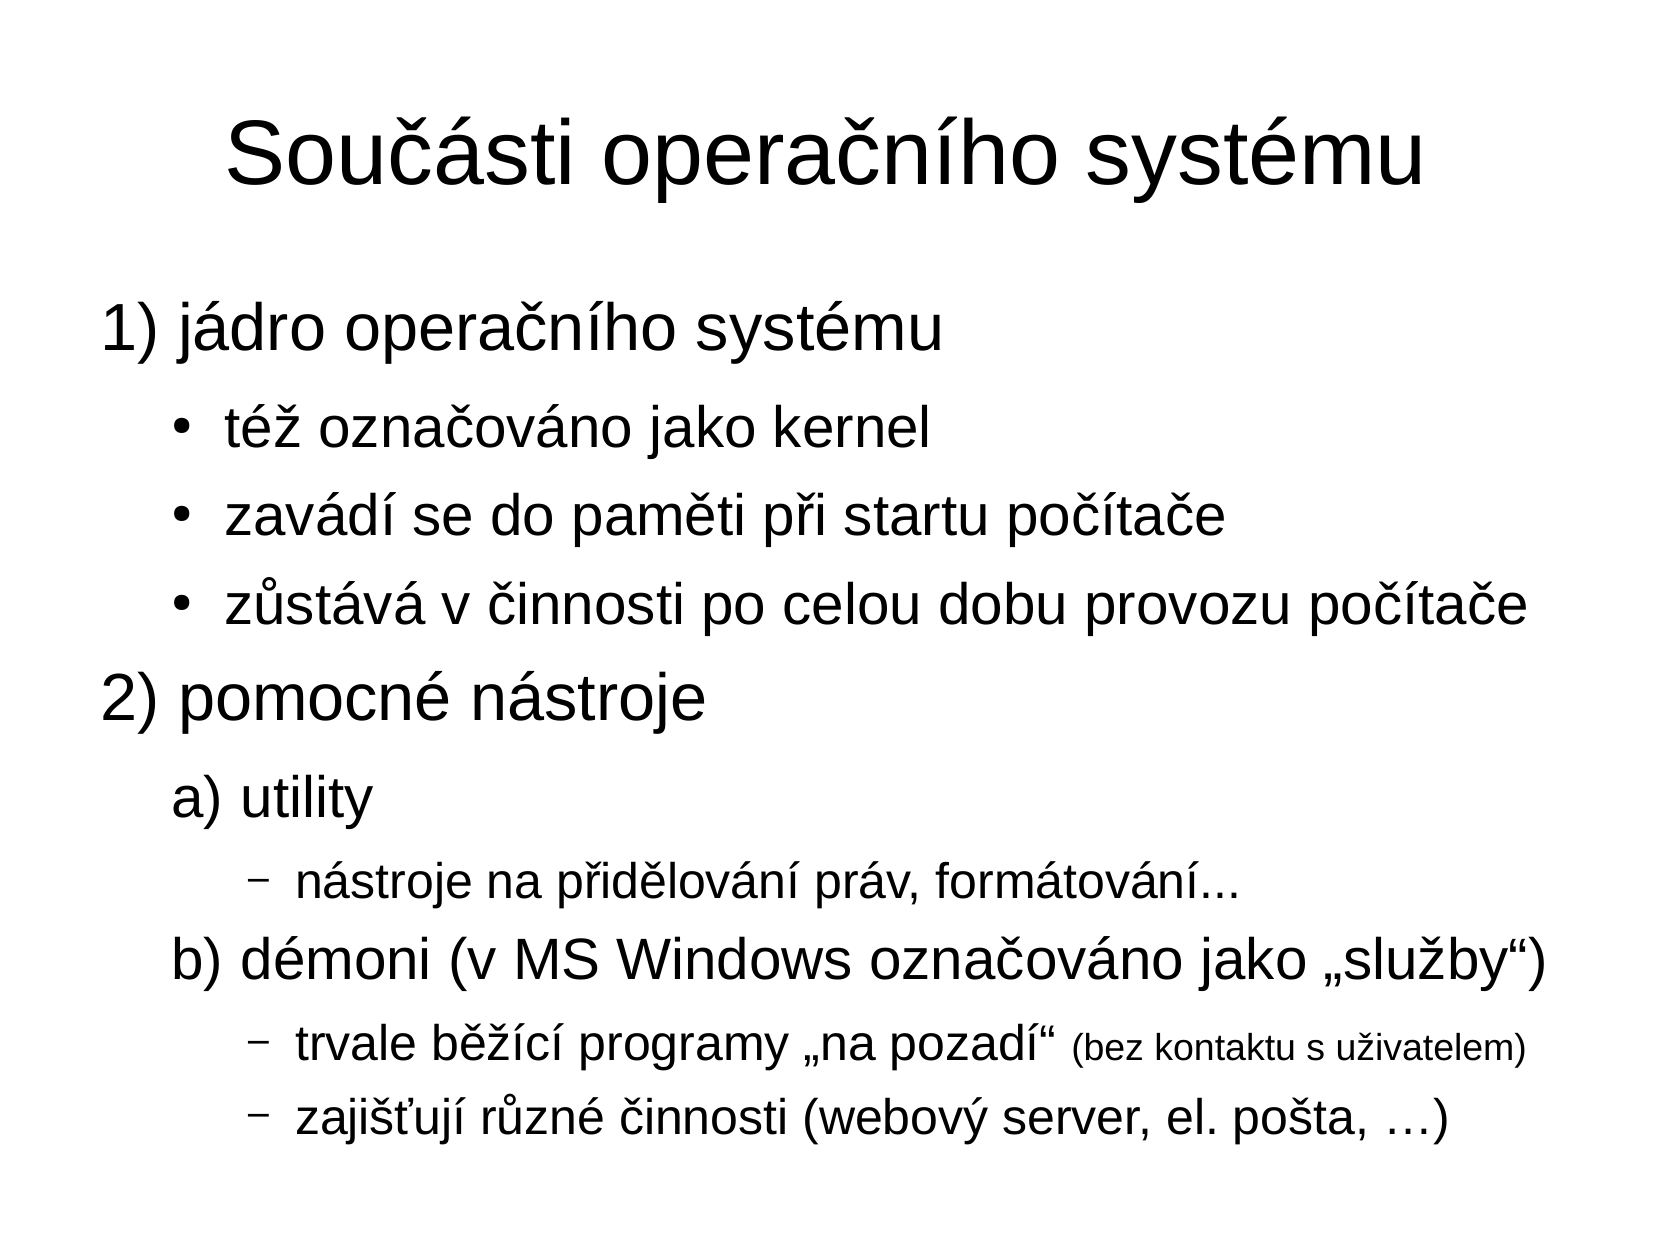

# Součásti operačního systému
 jádro operačního systému
též označováno jako kernel
zavádí se do paměti při startu počítače
zůstává v činnosti po celou dobu provozu počítače
 pomocné nástroje
 utility
nástroje na přidělování práv, formátování...
 démoni (v MS Windows označováno jako „služby“)
trvale běžící programy „na pozadí“ (bez kontaktu s uživatelem)
zajišťují různé činnosti (webový server, el. pošta, …)